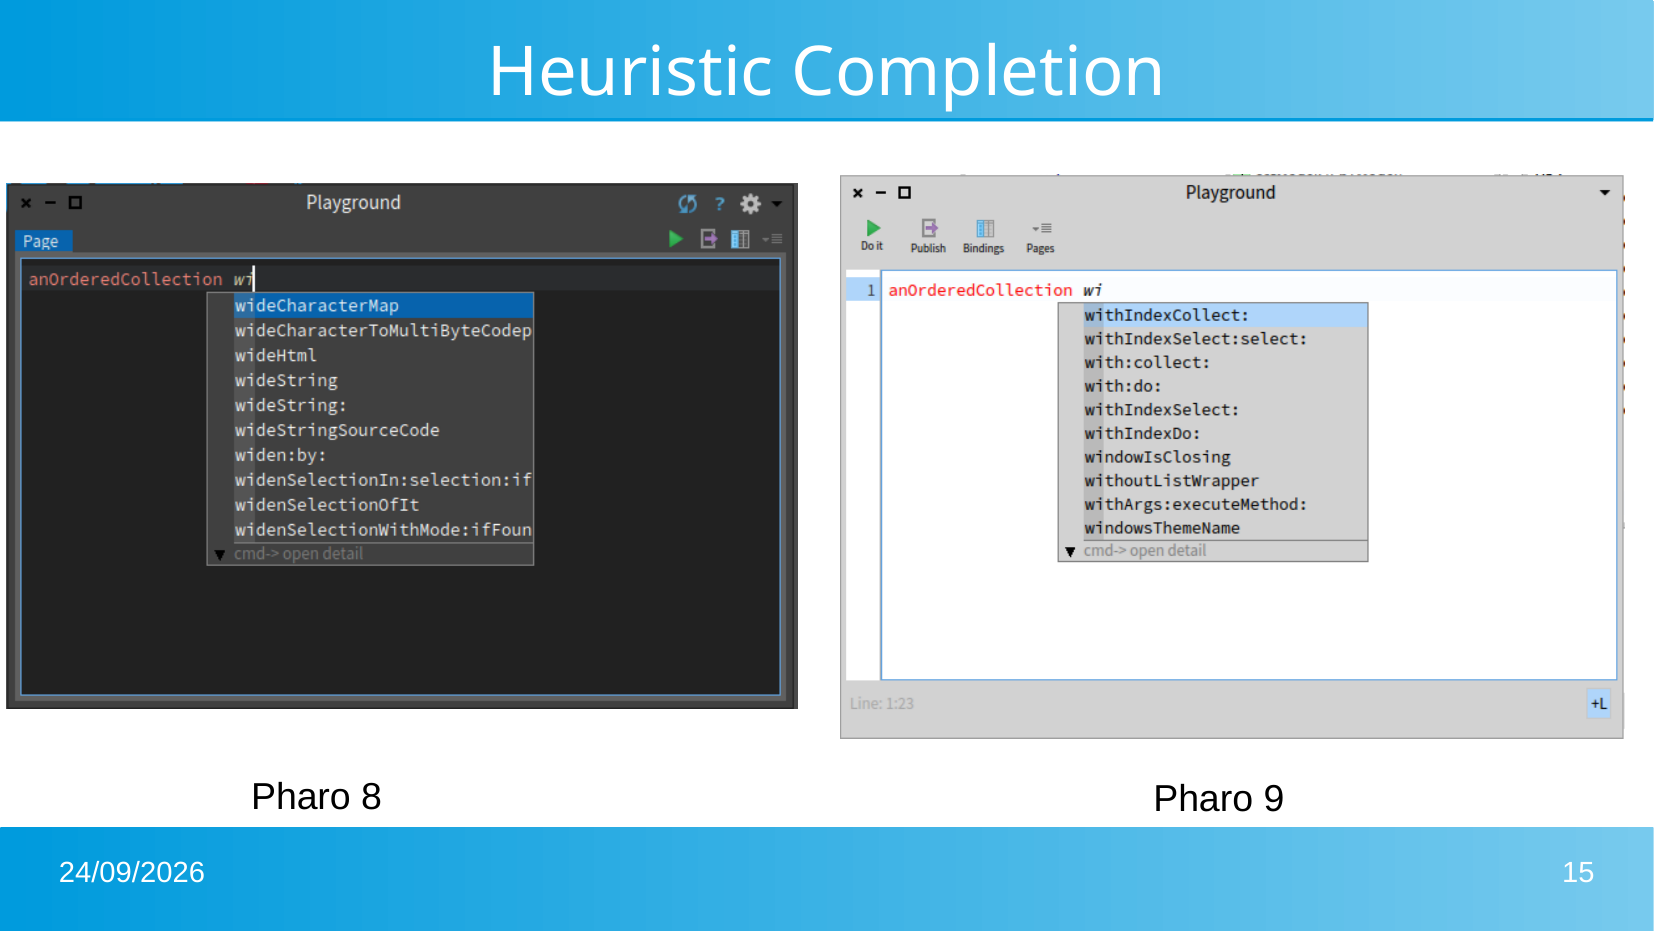

# Heuristic Completion
Pharo 8
Pharo 9
15